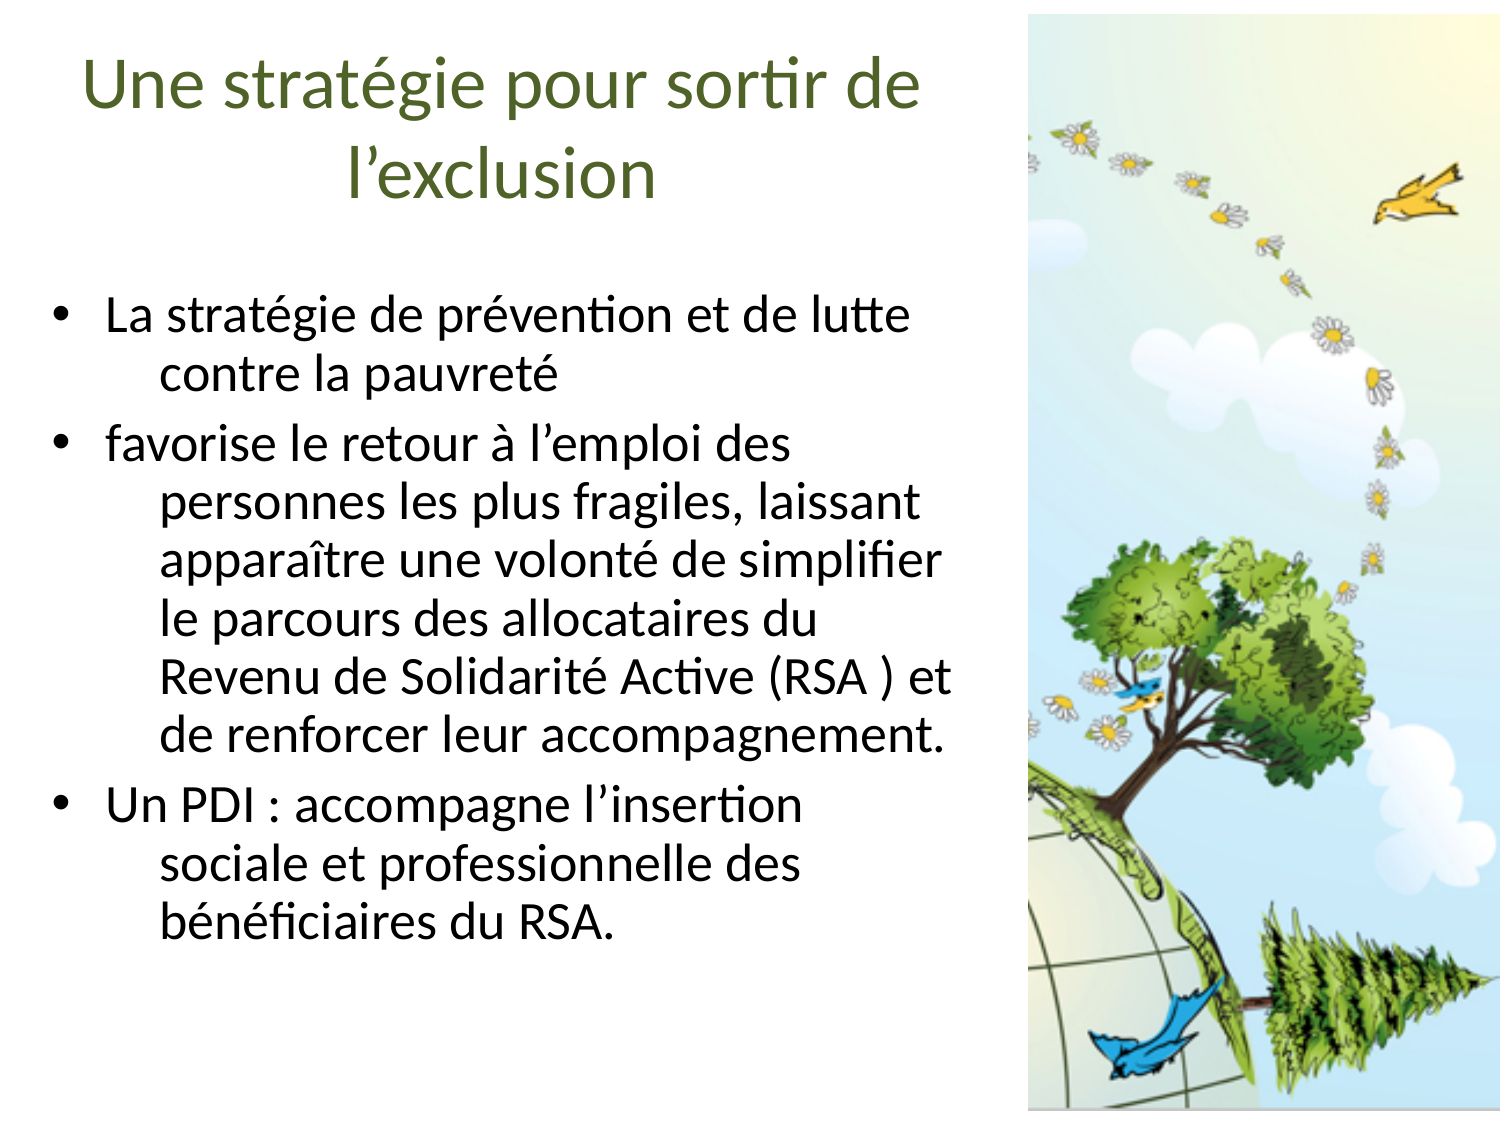

# Une stratégie pour sortir de l’exclusion
La stratégie de prévention et de lutte contre la pauvreté
favorise le retour à l’emploi des personnes les plus fragiles, laissant apparaître une volonté de simplifier le parcours des allocataires du Revenu de Solidarité Active (RSA ) et de renforcer leur accompagnement.
Un PDI : accompagne l’insertion sociale et professionnelle des bénéficiaires du RSA.